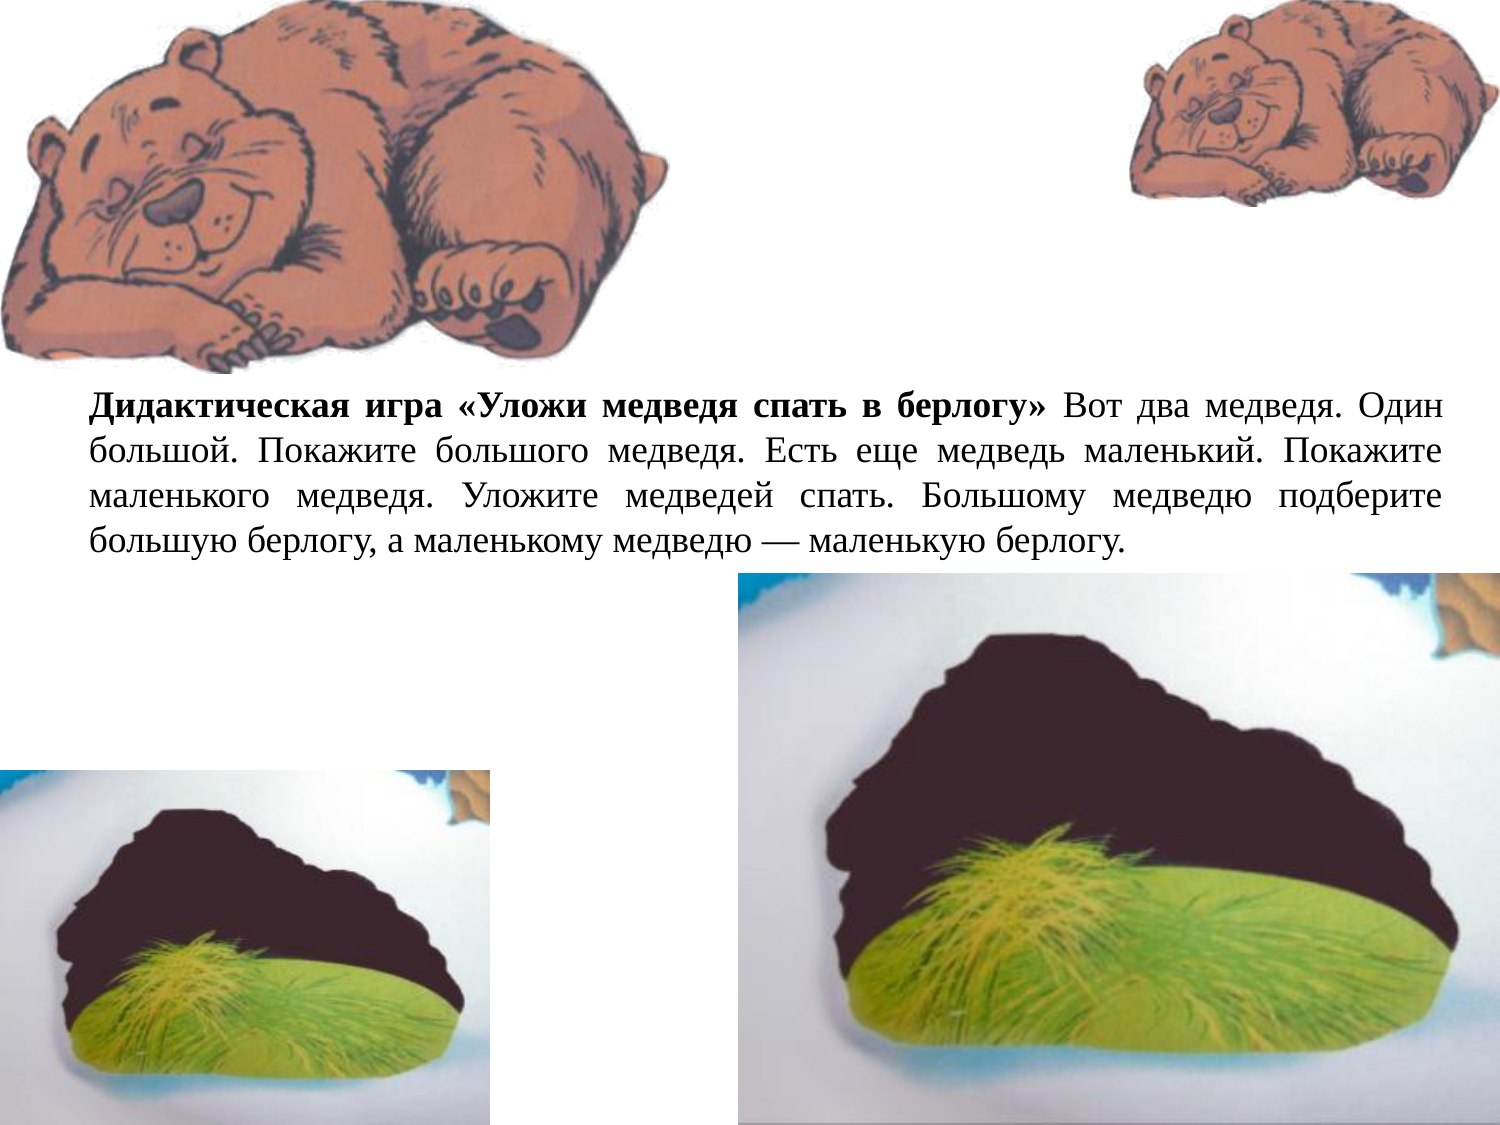

Дидактическая игра «Уложи медведя спать в берлогу» Вот два медведя. Один большой. Покажите большого медведя. Есть еще медведь маленький. Покажите маленького медведя. Уложите медведей спать. Большому медведю подберите большую берлогу, а маленькому медведю — маленькую берлогу.